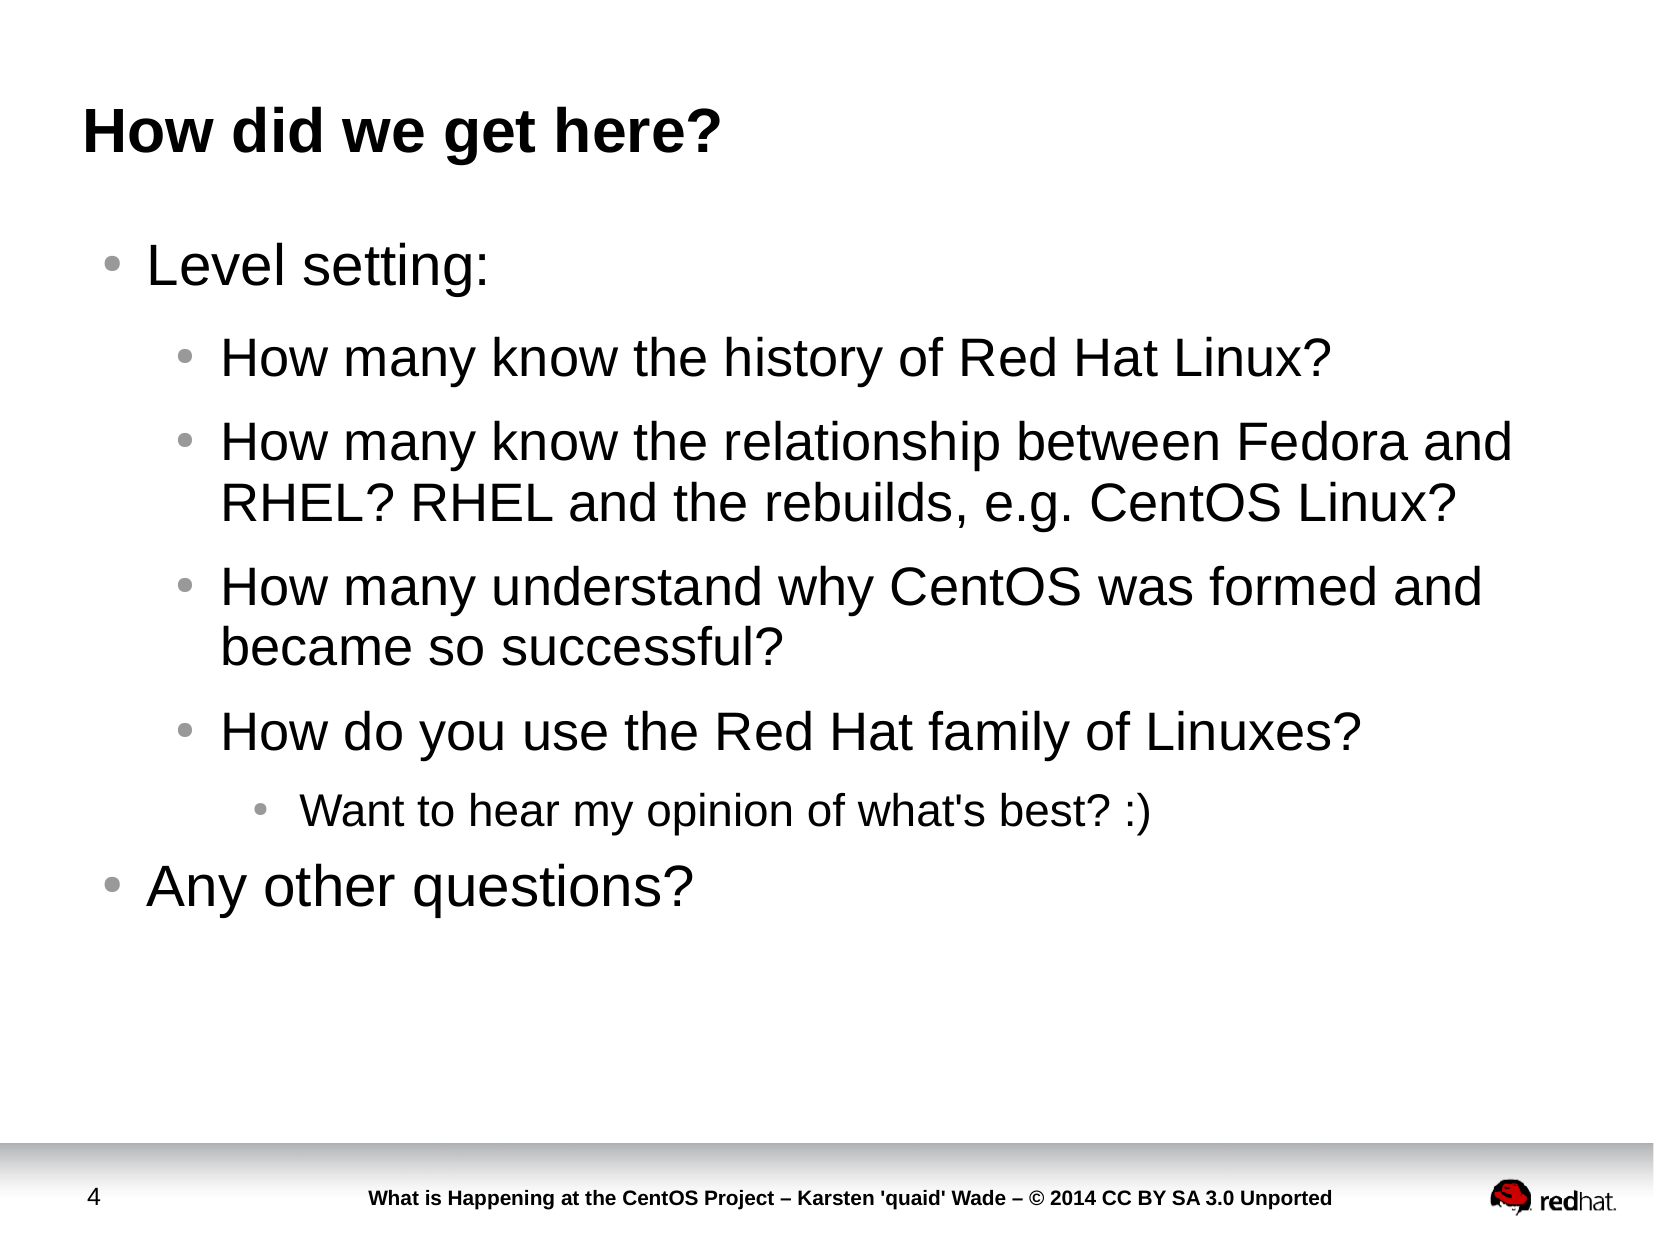

# How did we get here?
Level setting:
How many know the history of Red Hat Linux?
How many know the relationship between Fedora and RHEL? RHEL and the rebuilds, e.g. CentOS Linux?
How many understand why CentOS was formed and became so successful?
How do you use the Red Hat family of Linuxes?
Want to hear my opinion of what's best? :)
Any other questions?